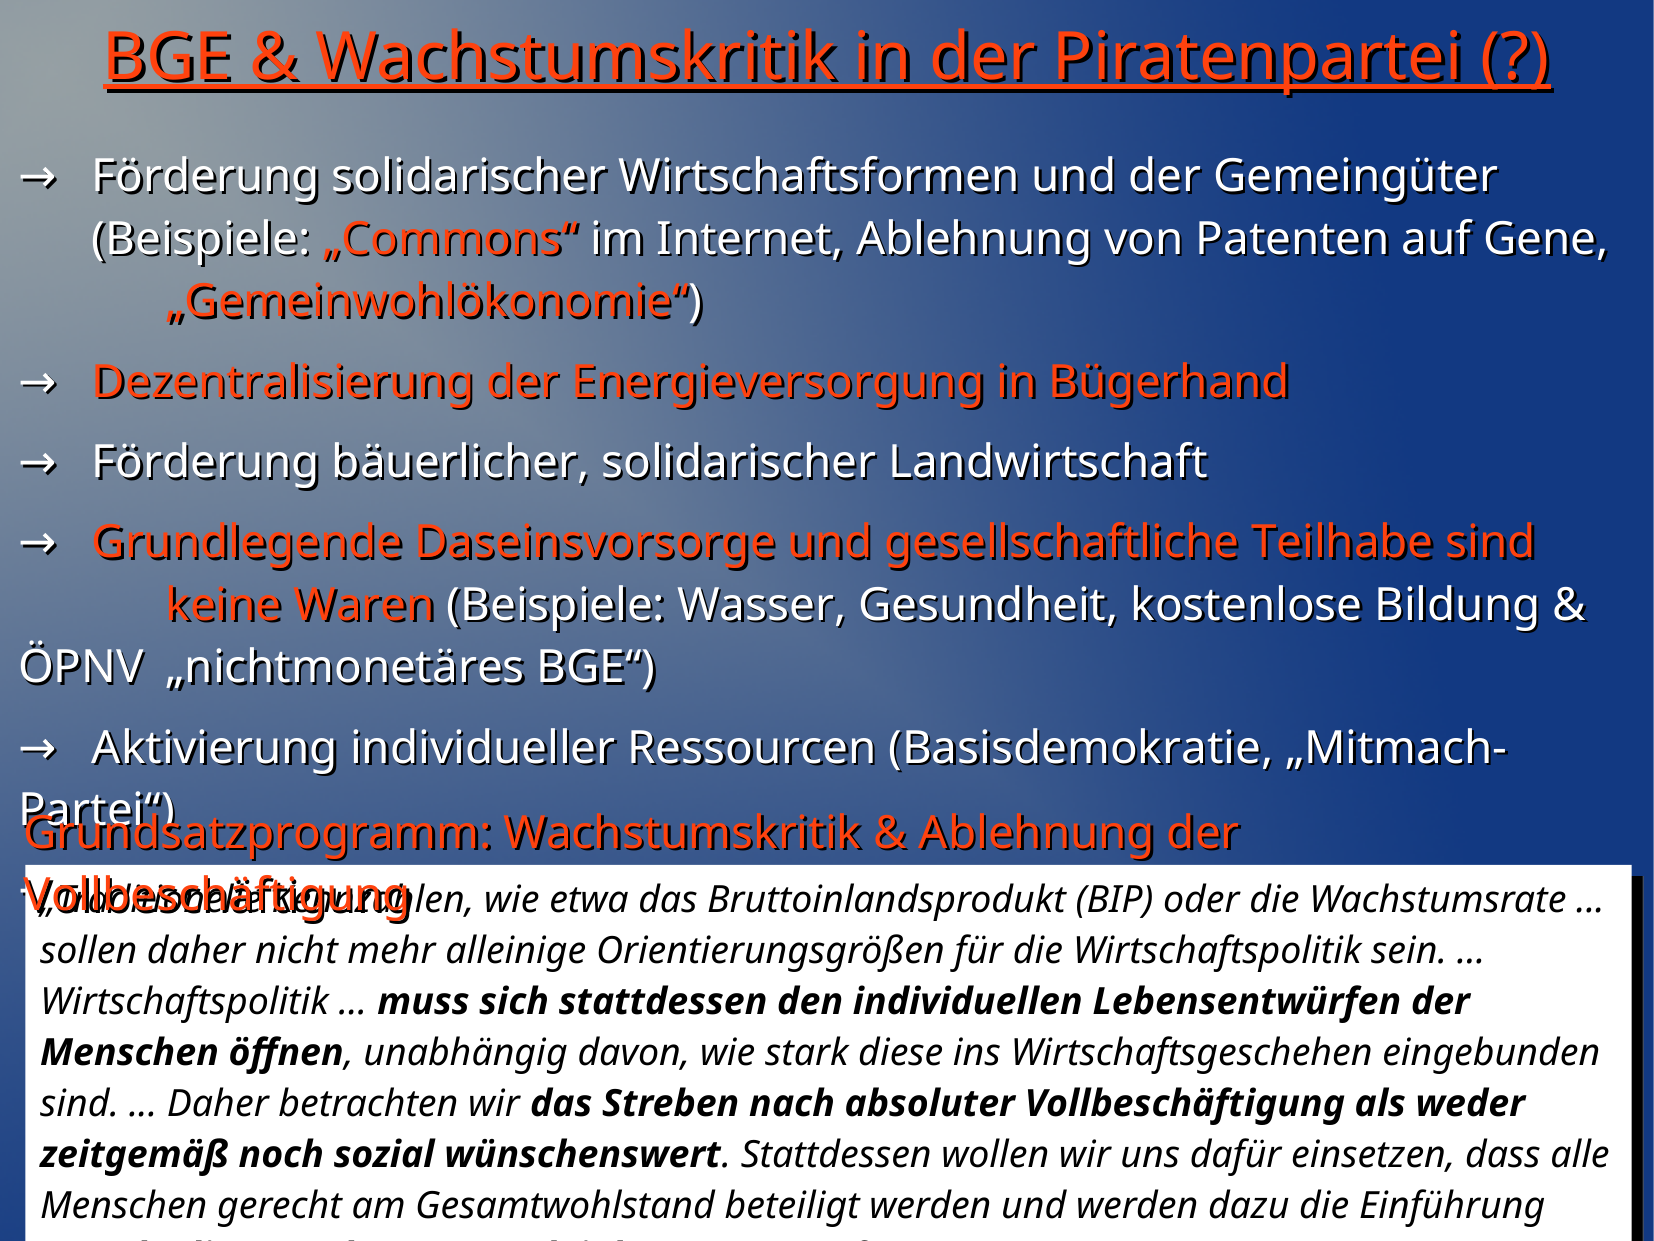

# BGE & Wachstumskritik in der Piratenpartei (?)
→ 	Förderung solidarischer Wirtschaftsformen und der Gemeingüter
	(Beispiele: „Commons“ im Internet, Ablehnung von Patenten auf Gene, 		„Gemeinwohlökonomie“)
→ 	Dezentralisierung der Energieversorgung in Bügerhand
→ 	Förderung bäuerlicher, solidarischer Landwirtschaft
→ 	Grundlegende Daseinsvorsorge und gesellschaftliche Teilhabe sind 			keine Waren (Beispiele: Wasser, Gesundheit, kostenlose Bildung & ÖPNV 	„nichtmonetäres BGE“)
→ 	Aktivierung individueller Ressourcen (Basisdemokratie, „Mitmach-Partei“)
→ 	Regulation des Finanzsektors
Grundsatzprogramm: Wachstumskritik & Ablehnung der Vollbeschäftigung
„Traditionelle Kennzahlen, wie etwa das Bruttoinlandsprodukt (BIP) oder die Wachstumsrate ... sollen daher nicht mehr alleinige Orientierungsgrößen für die Wirtschaftspolitik sein. ... Wirtschaftspolitik ... muss sich stattdessen den individuellen Lebensentwürfen der Menschen öffnen, unabhängig davon, wie stark diese ins Wirtschaftsgeschehen eingebunden sind. ... Daher betrachten wir das Streben nach absoluter Vollbeschäftigung als weder zeitgemäß noch sozial wünschenswert. Stattdessen wollen wir uns dafür einsetzen, dass alle Menschen gerecht am Gesamtwohlstand beteiligt werden und werden dazu die Einführung eines bedingungslosen Grundeinkommens prüfen.“